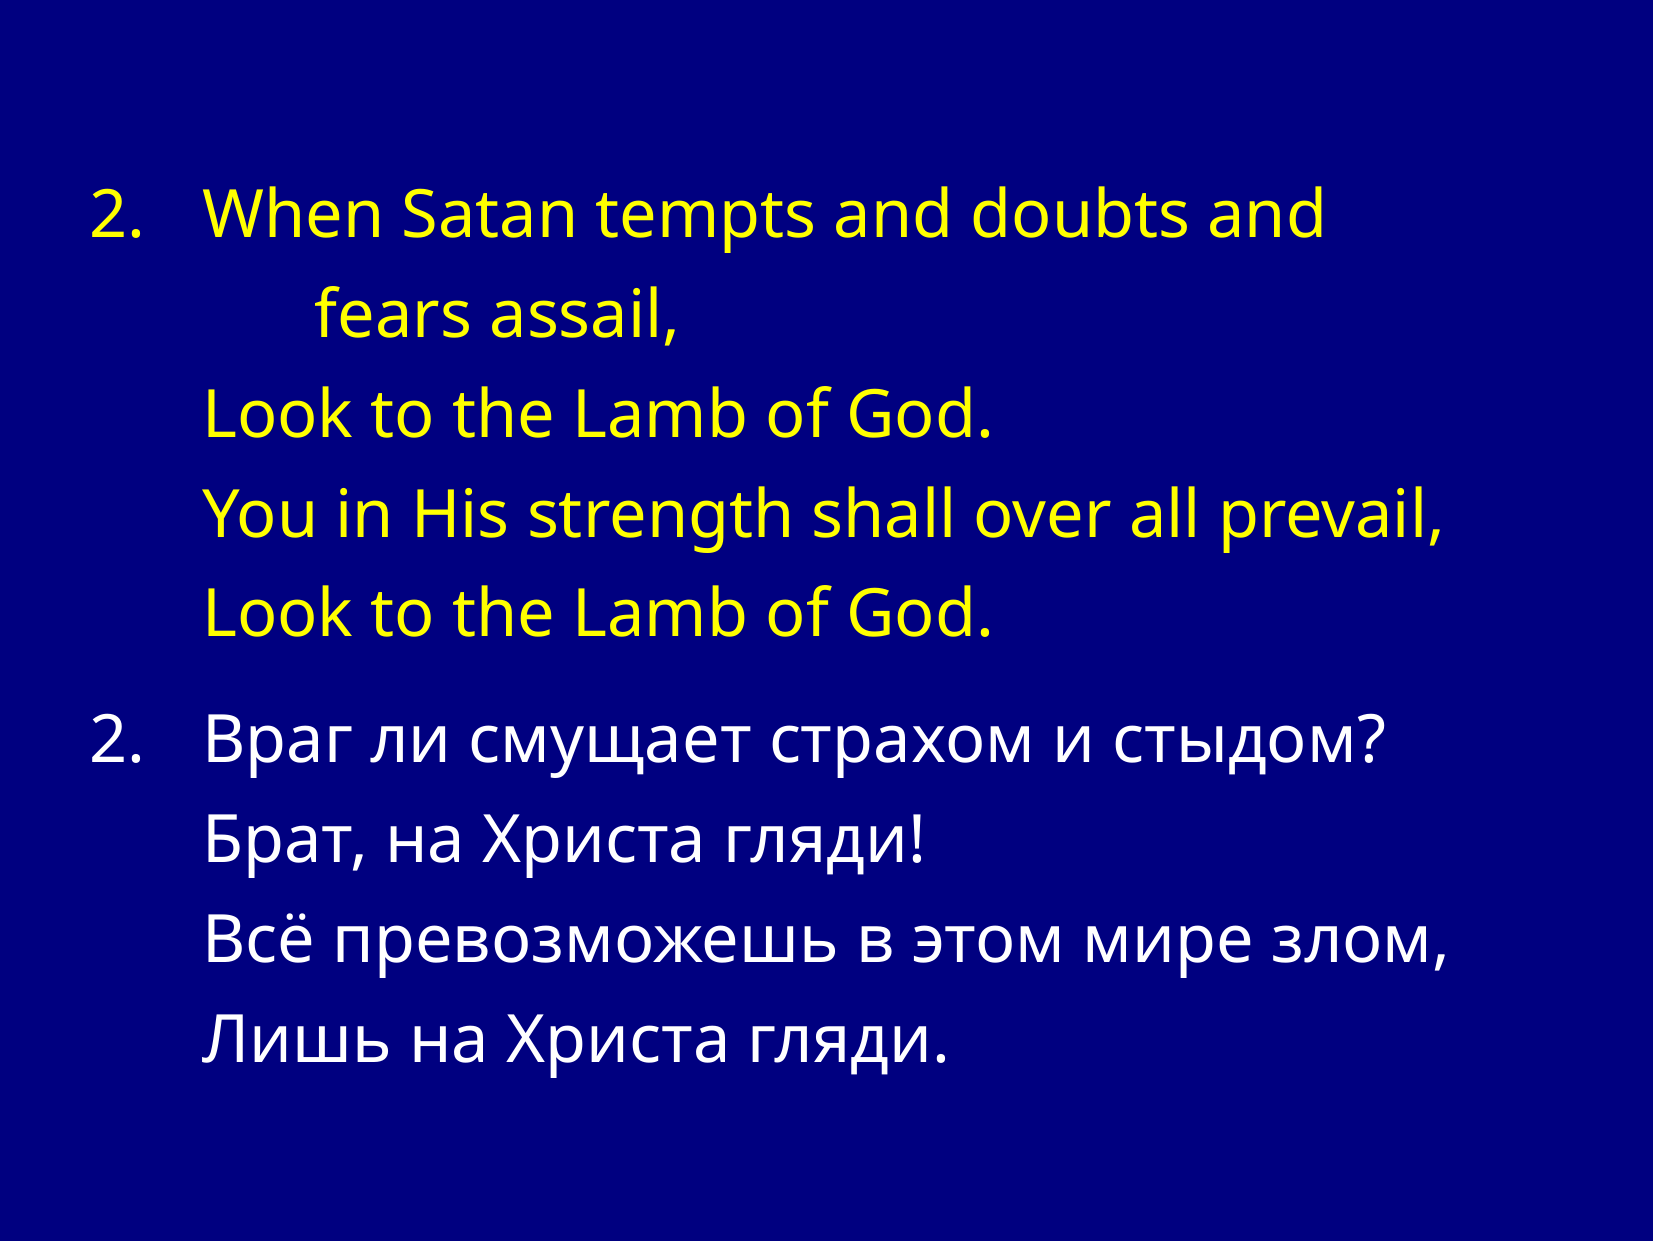

2.	When Satan tempts and doubts and
		fears assail,
	Look to the Lamb of God.
	You in His strength shall over all prevail,
	Look to the Lamb of God.
2.	Враг ли смущает страхом и стыдом?
	Брат, на Христа гляди!
	Всё превозможешь в этом мире злом,
	Лишь на Христа гляди.